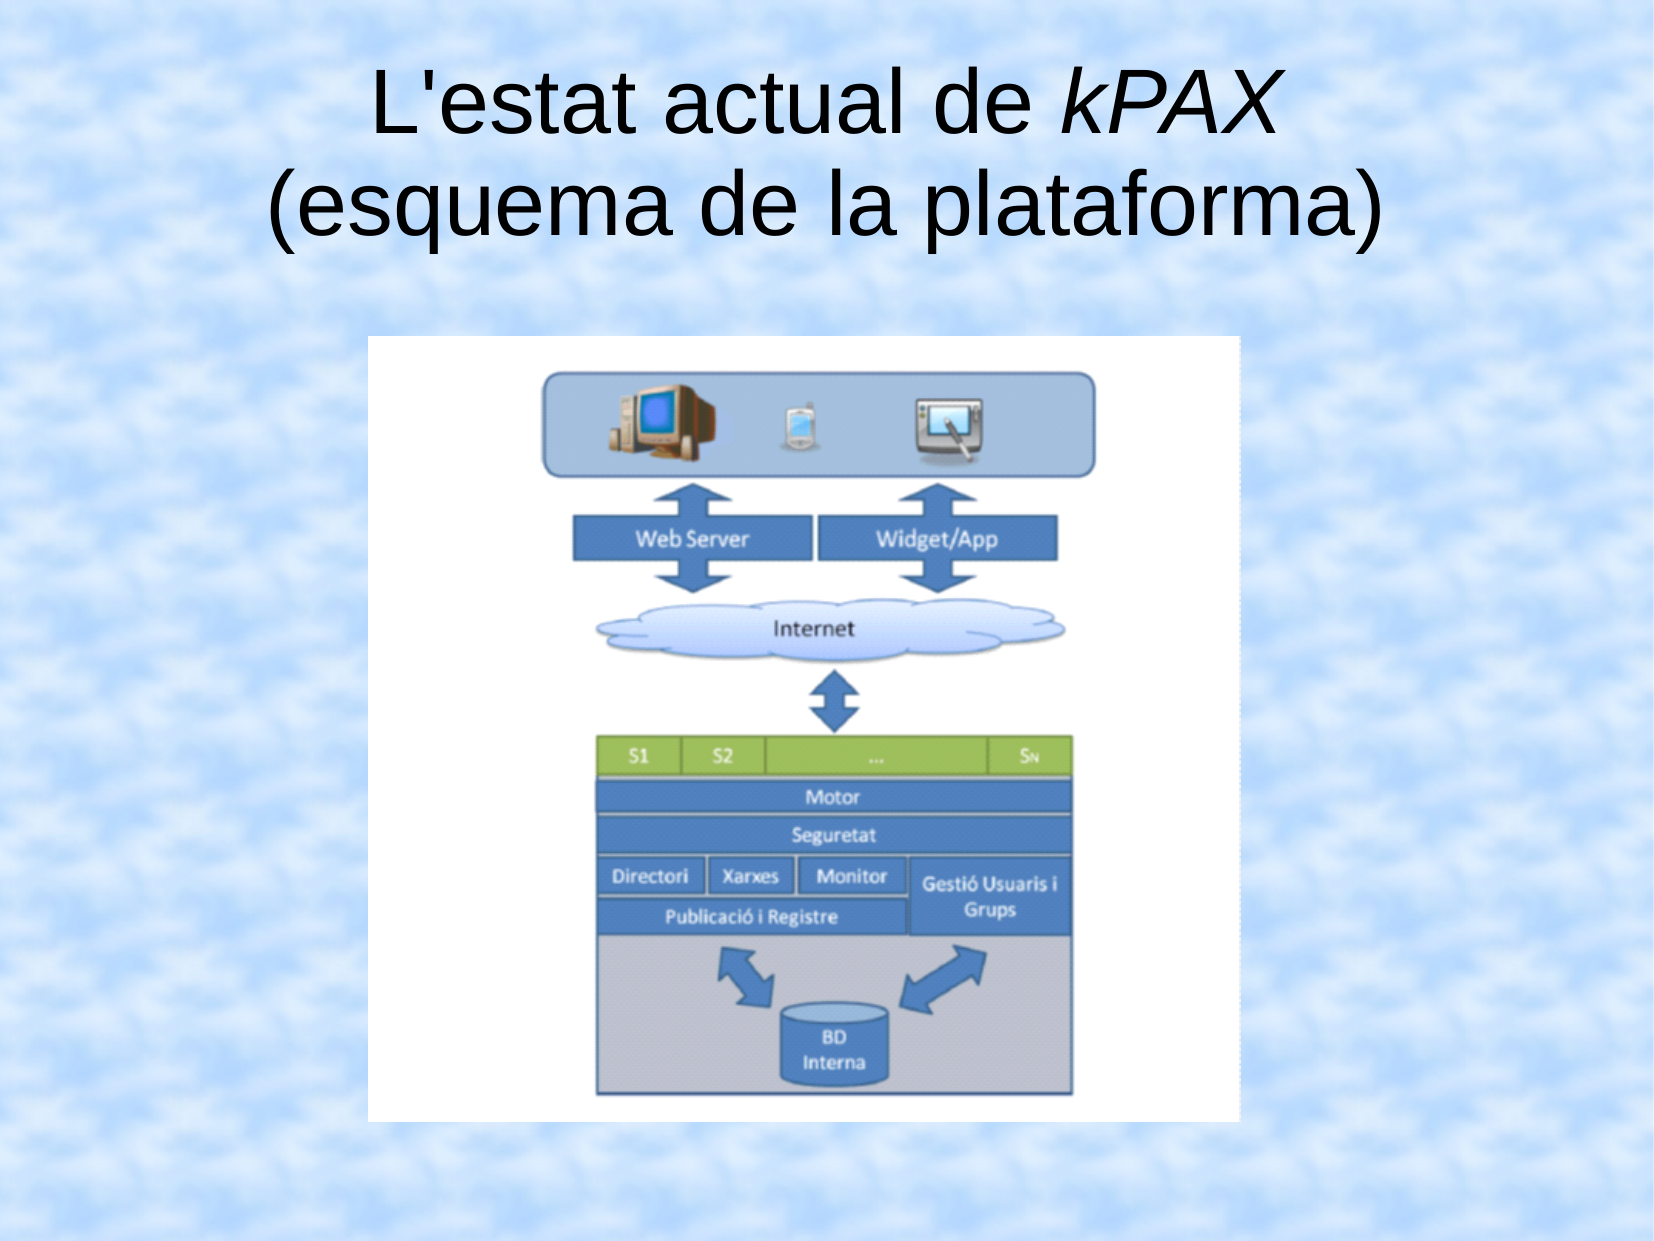

# L'estat actual de kPAX (esquema de la plataforma)